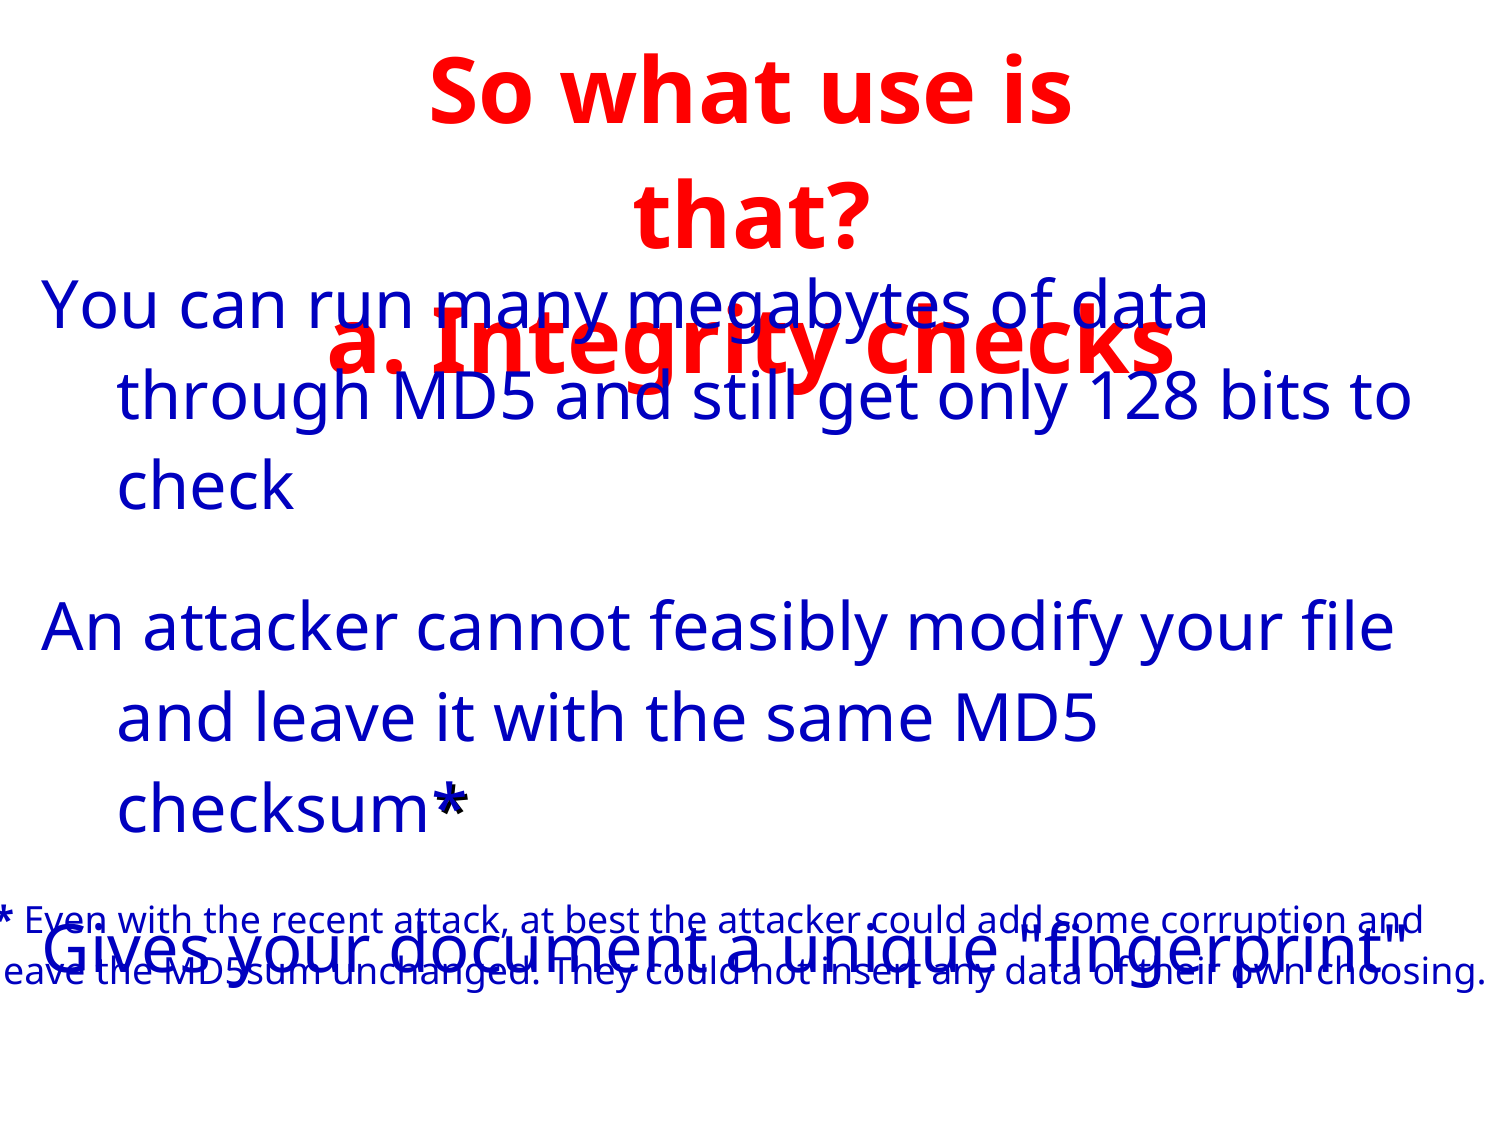

# So what use is that? a. Integrity checks
You can run many megabytes of data through MD5 and still get only 128 bits to check
An attacker cannot feasibly modify your file and leave it with the same MD5 checksum*
Gives your document a unique "fingerprint"
* Even with the recent attack, at best the attacker could add some corruption and
leave the MD5sum unchanged. They could not insert any data of their own choosing.